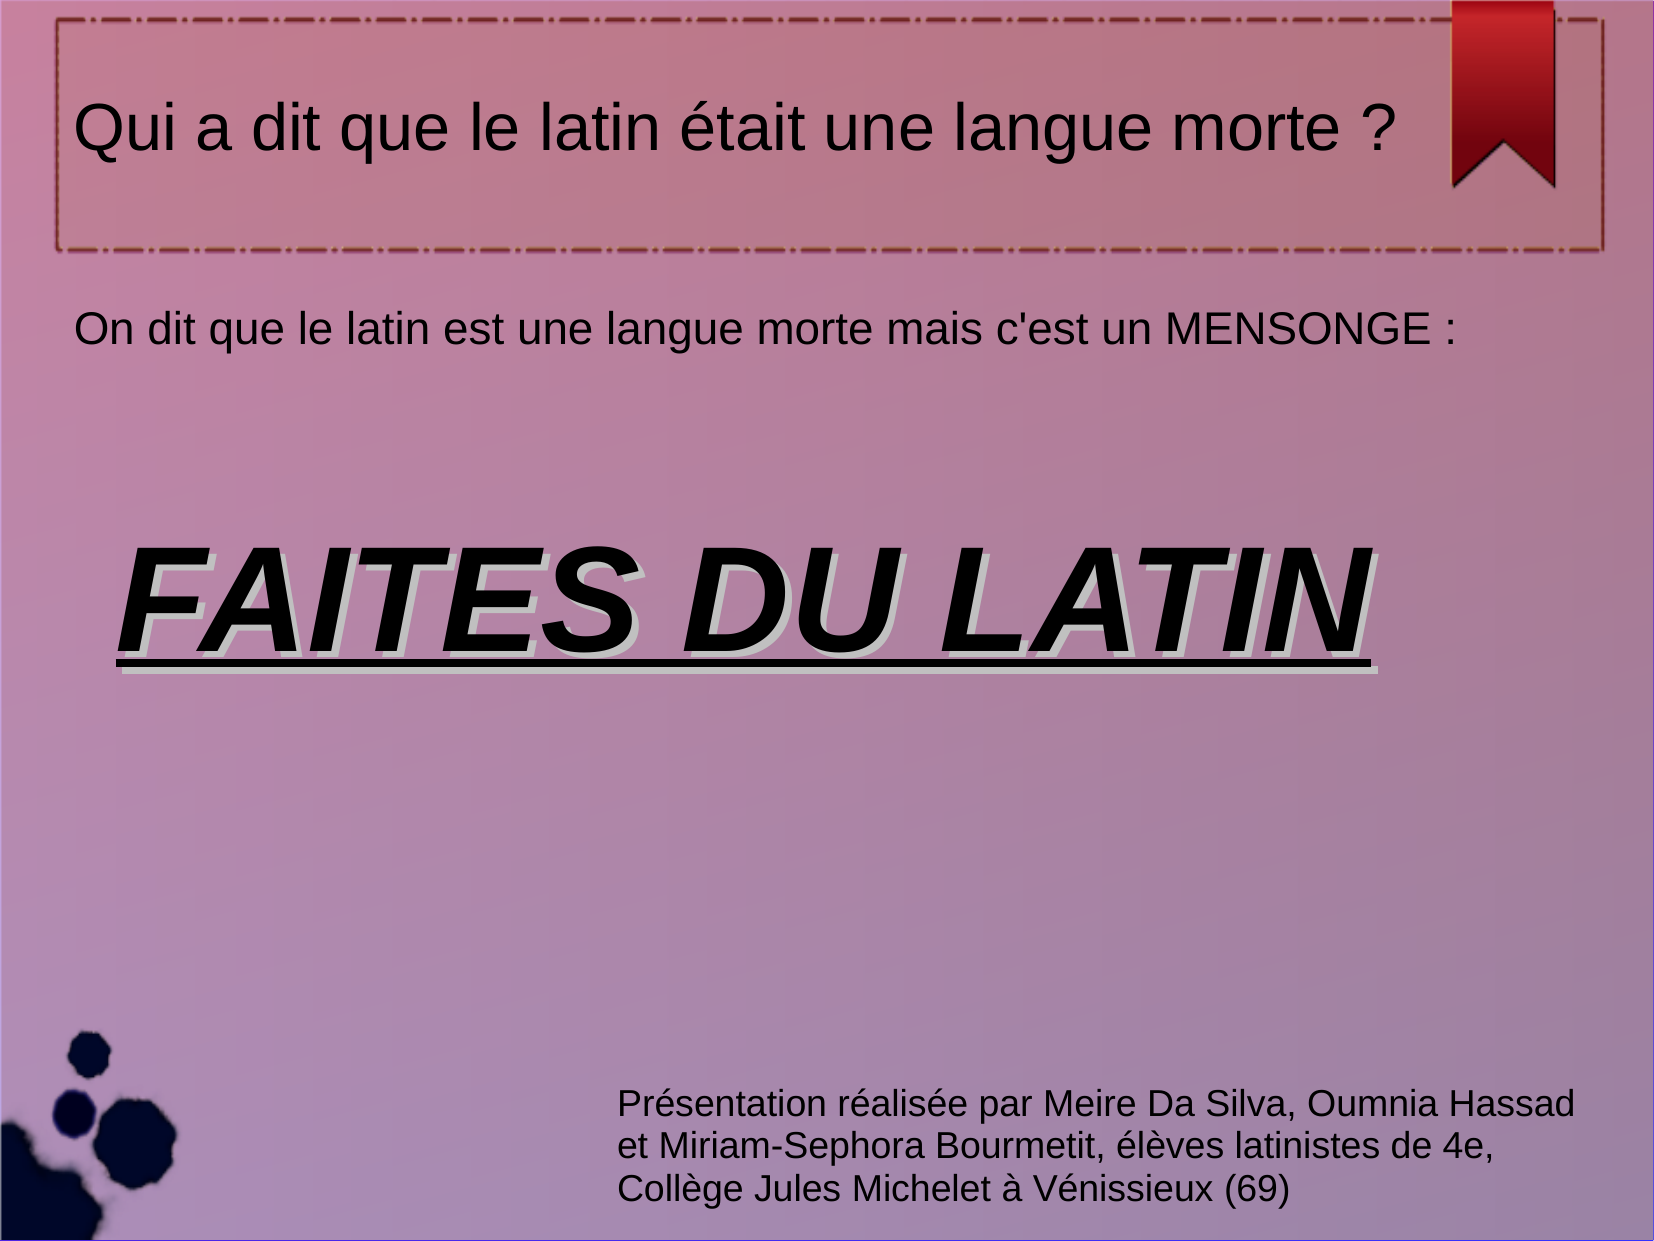

Qui a dit que le latin était une langue morte ?
On dit que le latin est une langue morte mais c'est un MENSONGE :
 FAITES DU LATIN
Présentation réalisée par Meire Da Silva, Oumnia Hassad et Miriam-Sephora Bourmetit, élèves latinistes de 4e, Collège Jules Michelet à Vénissieux (69)